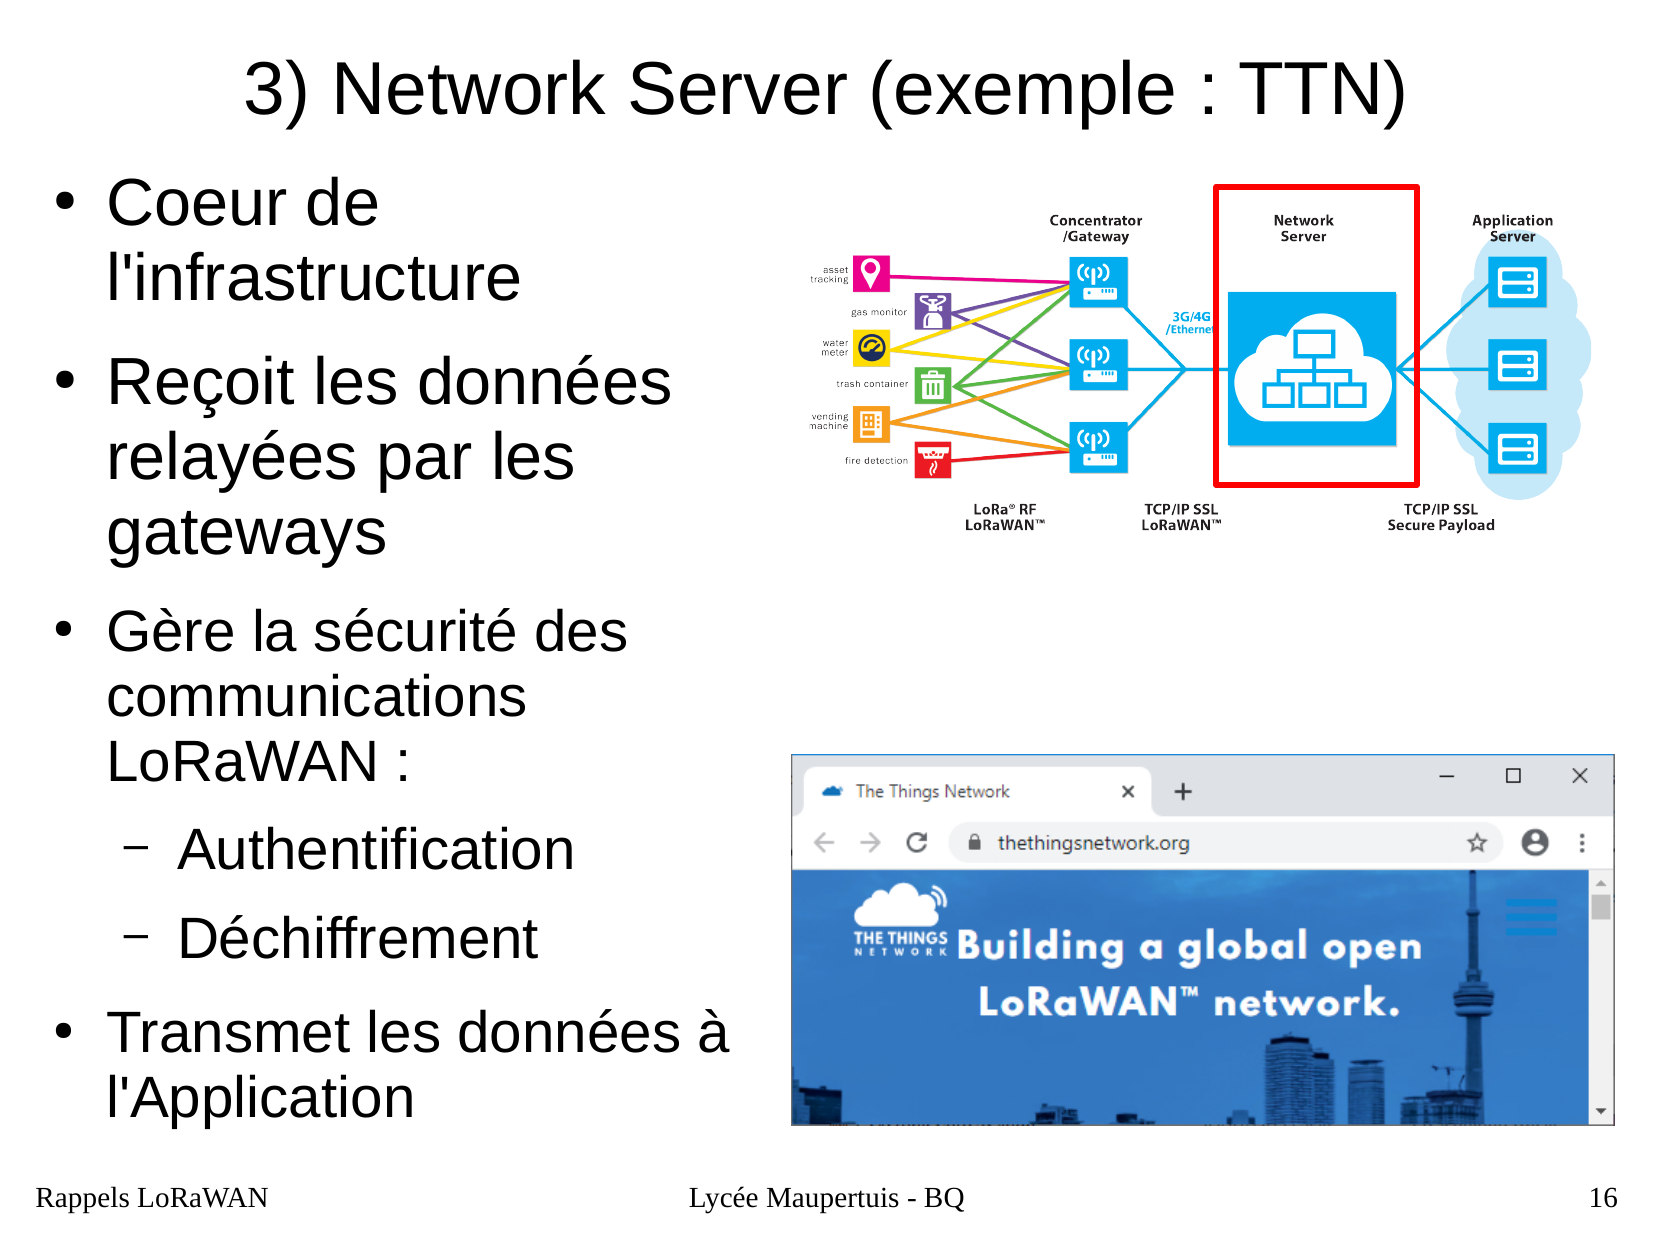

# 3) Network Server (exemple : TTN)
Coeur de l'infrastructure
Reçoit les données relayées par les gateways
Gère la sécurité des communications LoRaWAN :
Authentification
Déchiffrement
Transmet les données à l'Application
Rappels LoRaWAN
Lycée Maupertuis - BQ
16